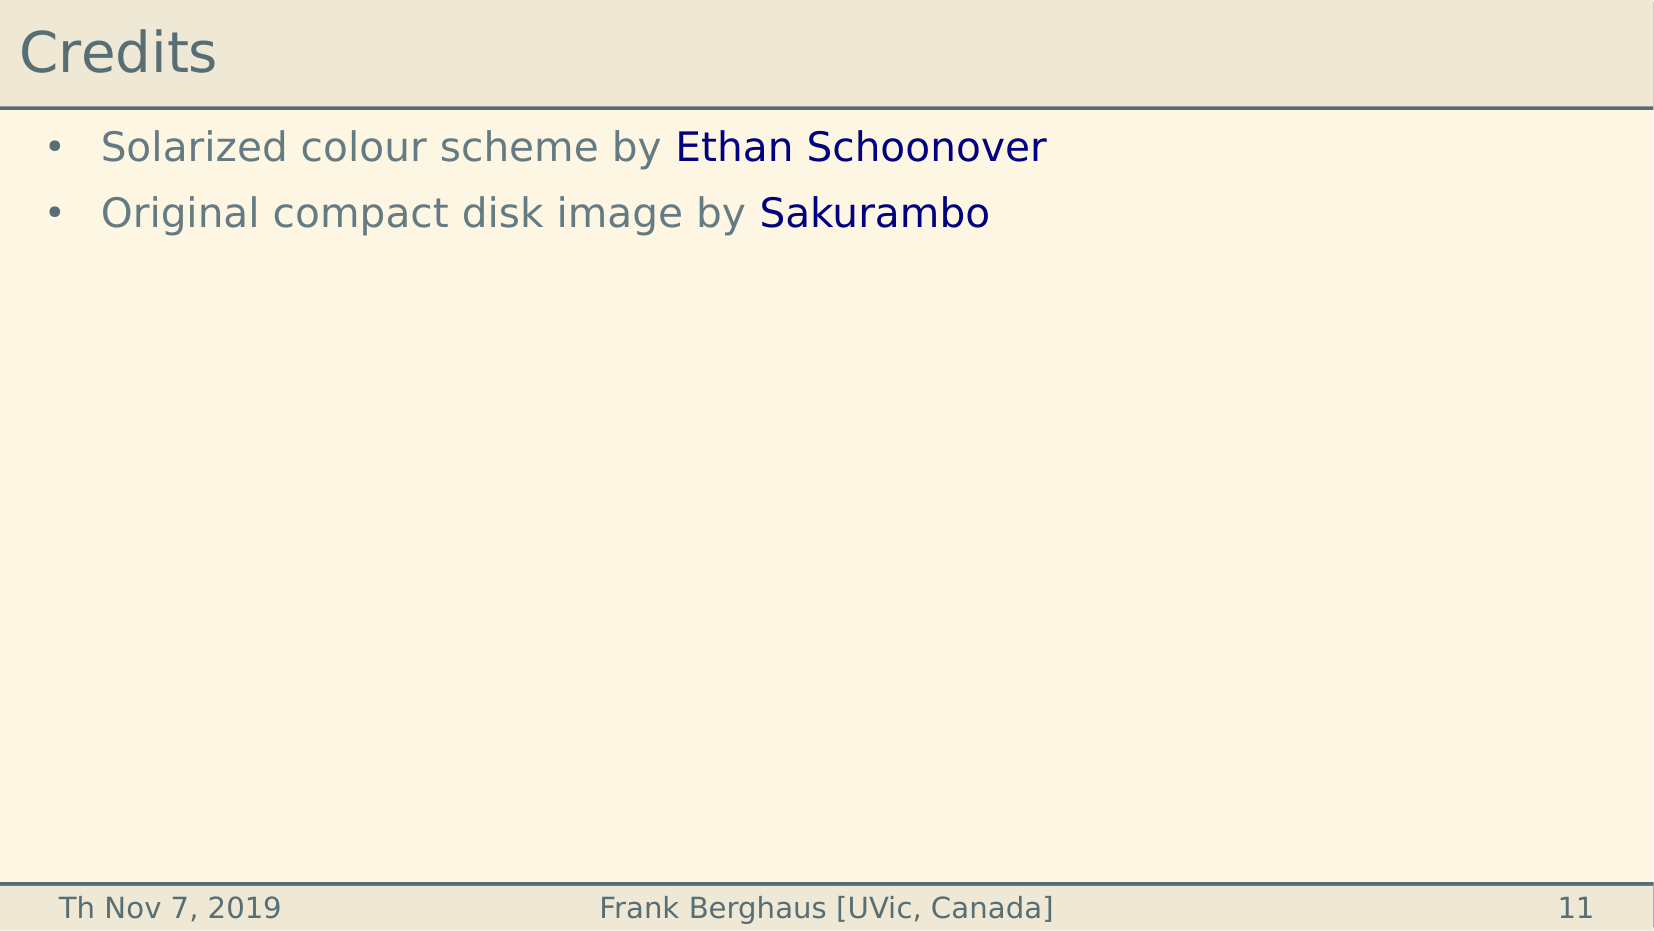

# Credits
Solarized colour scheme by Ethan Schoonover
Original compact disk image by Sakurambo
Th Nov 7, 2019
Frank Berghaus [UVic, Canada]
11